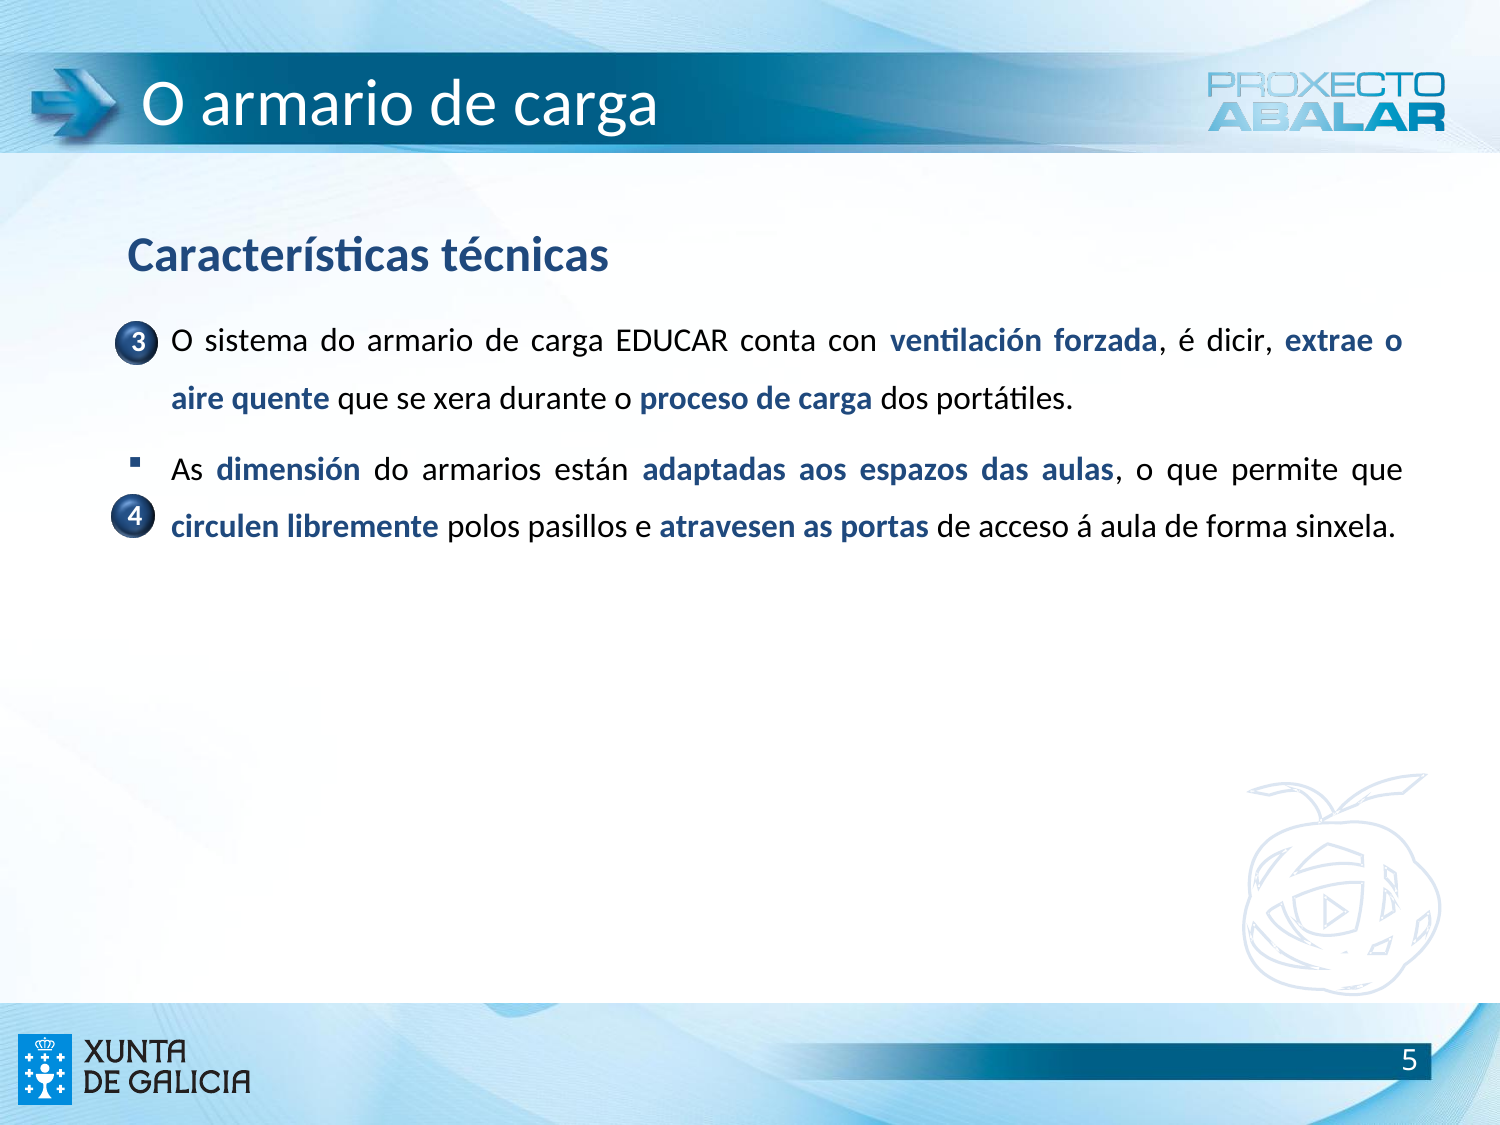

O armario de carga
Características técnicas
O sistema do armario de carga EDUCAR conta con ventilación forzada, é dicir, extrae o aire quente que se xera durante o proceso de carga dos portátiles.
As dimensión do armarios están adaptadas aos espazos das aulas, o que permite que circulen libremente polos pasillos e atravesen as portas de acceso á aula de forma sinxela.
3
4